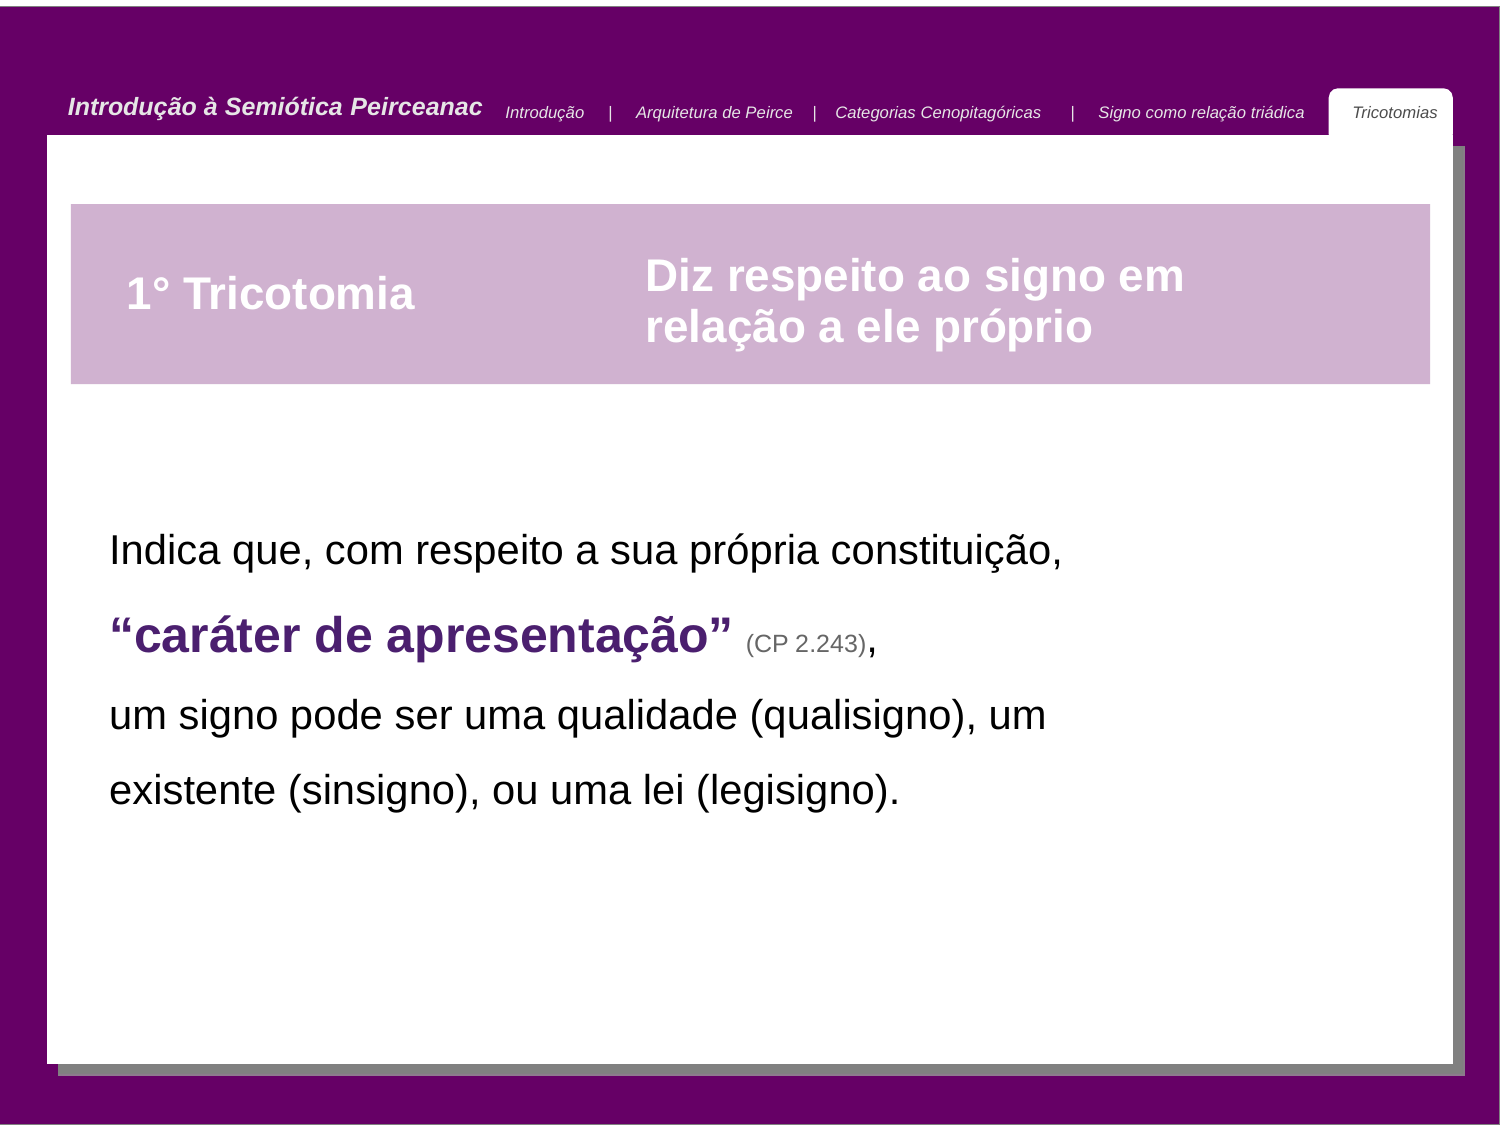

Diz respeito ao signo em
relação a ele próprio
1° Tricotomia
Indica que, com respeito a sua própria constituição, “caráter de apresentação” (CP 2.243),
um signo pode ser uma qualidade (qualisigno), um existente (sinsigno), ou uma lei (legisigno).